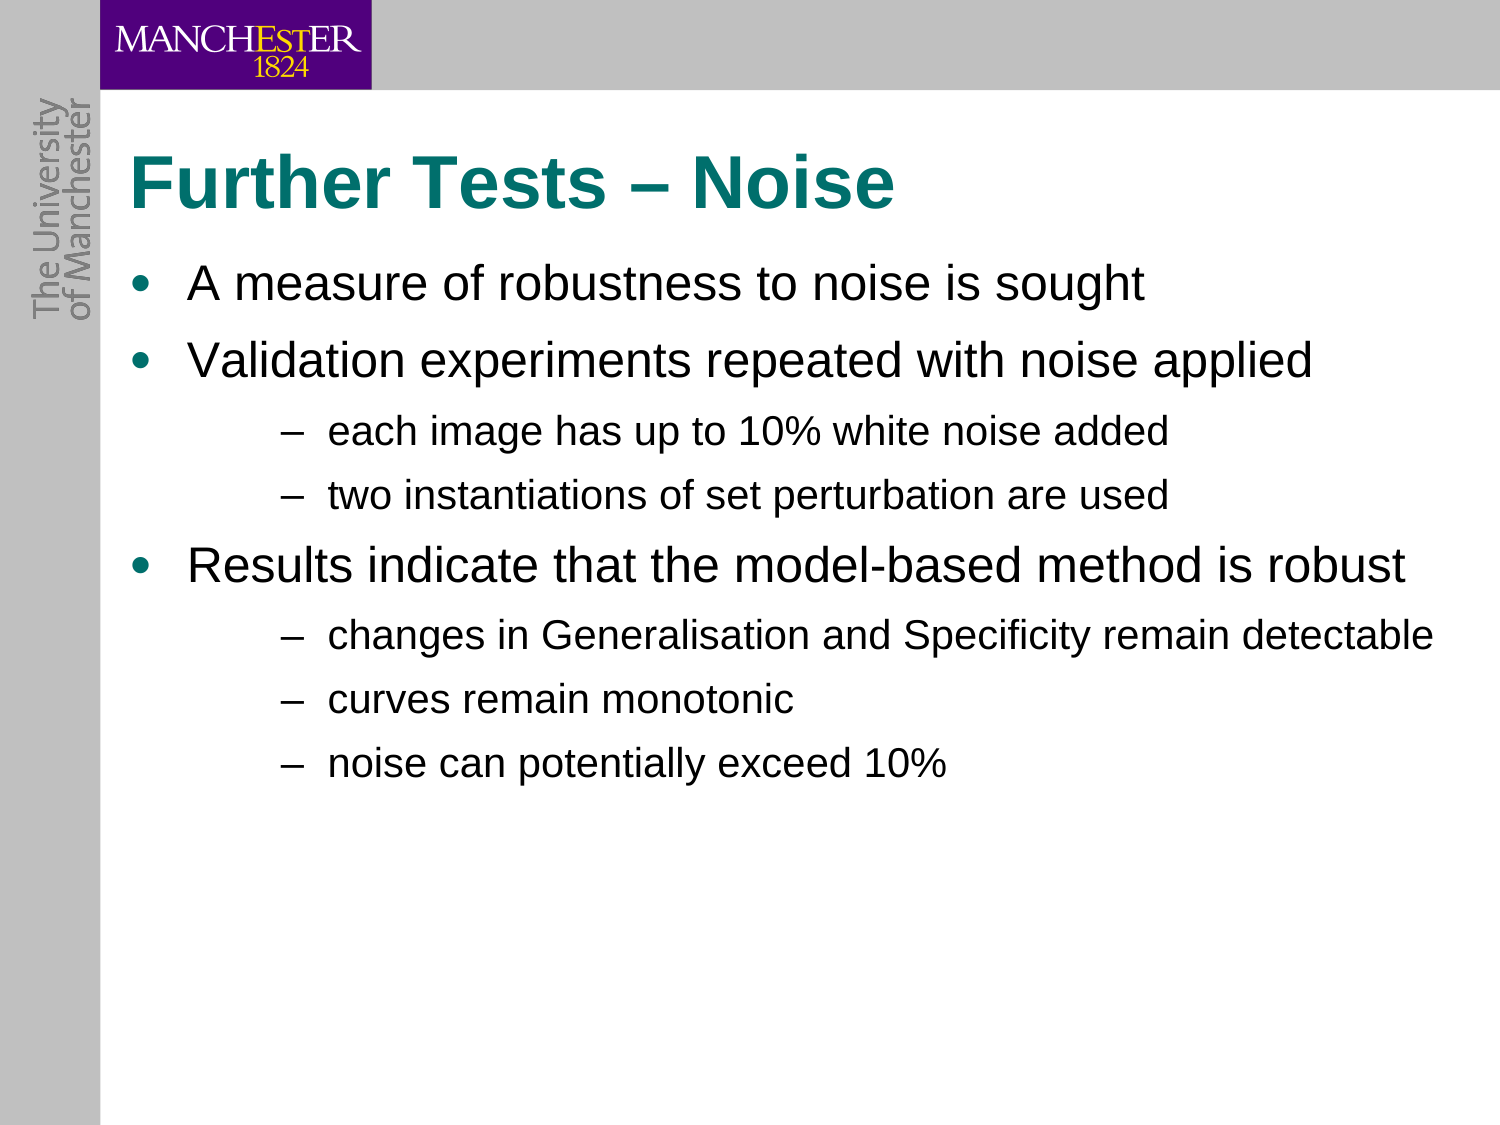

# Further Tests – Noise
A measure of robustness to noise is sought
Validation experiments repeated with noise applied
each image has up to 10% white noise added
two instantiations of set perturbation are used
Results indicate that the model-based method is robust
changes in Generalisation and Specificity remain detectable
curves remain monotonic
noise can potentially exceed 10%